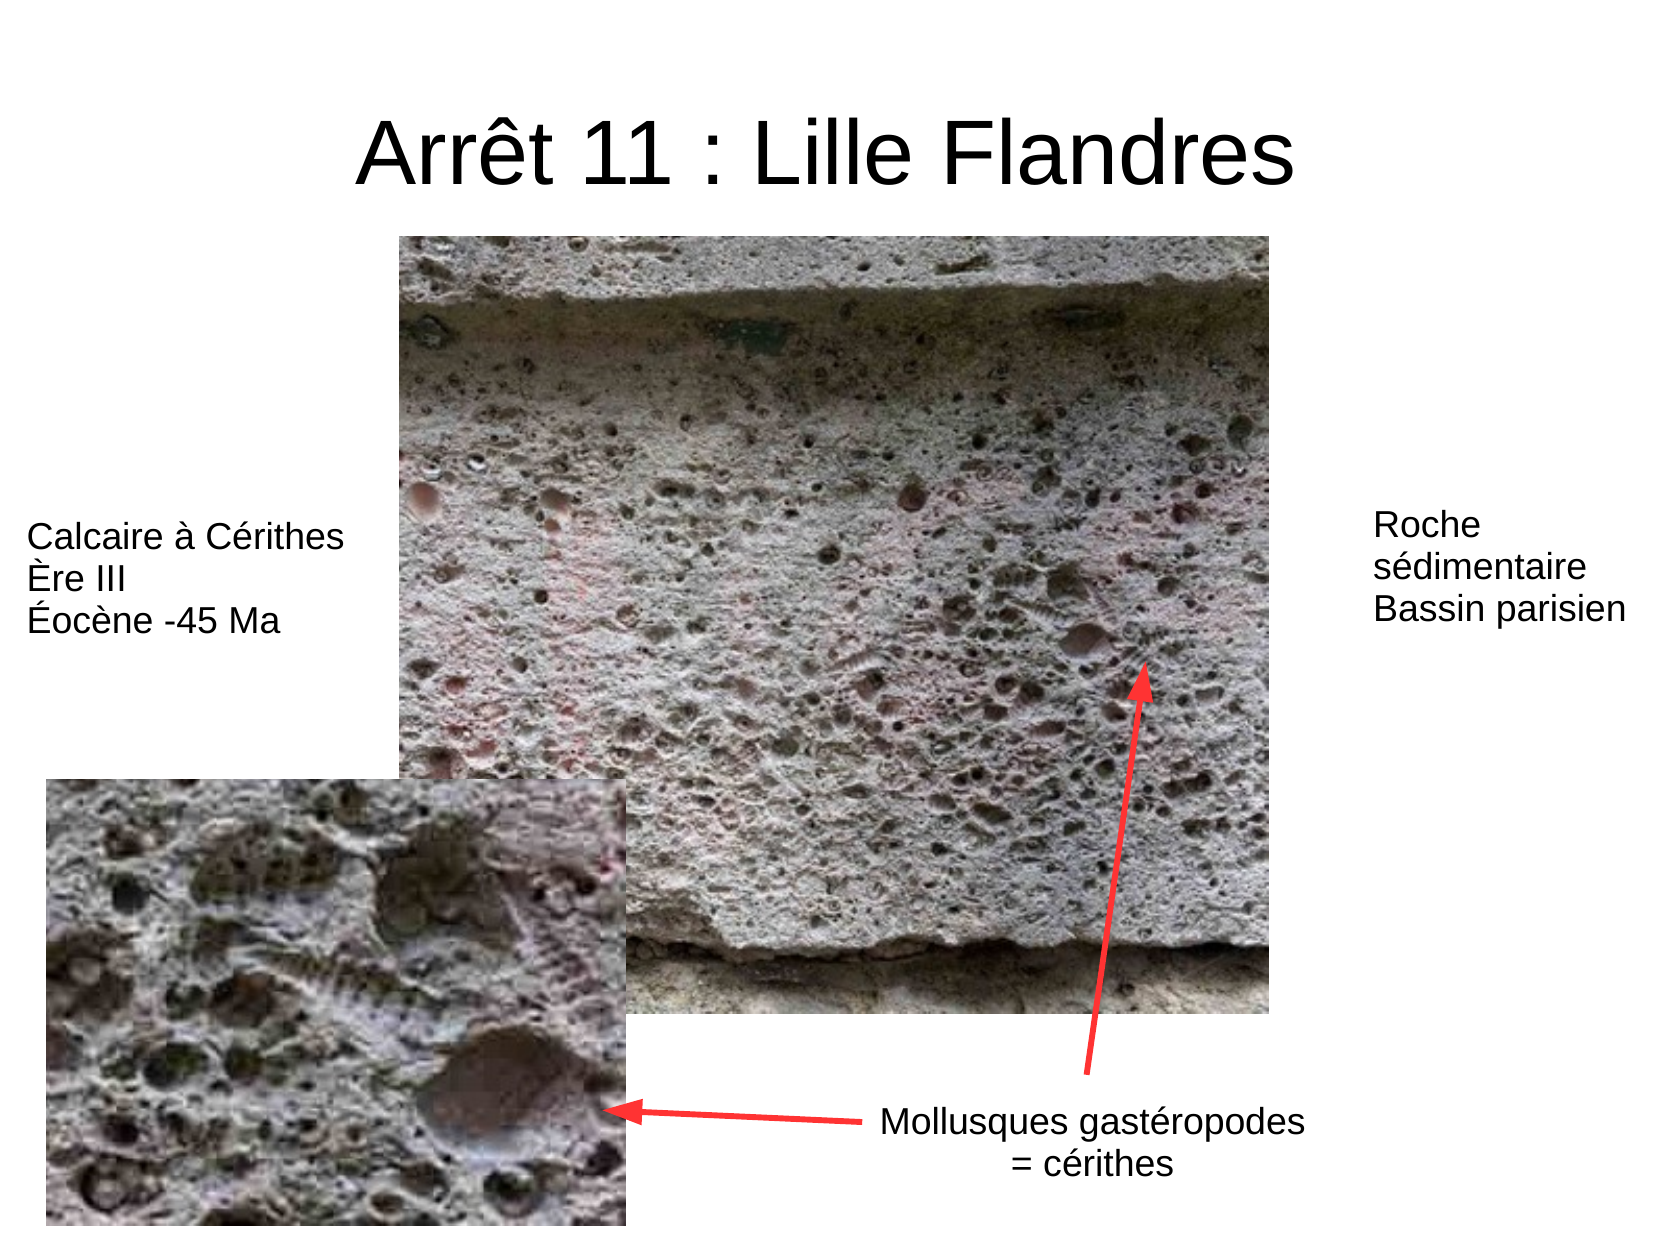

# Arrêt 11 : Lille Flandres
Roche sédimentaire
Bassin parisien
Calcaire à Cérithes
Ère III
Éocène -45 Ma
Mollusques gastéropodes = cérithes